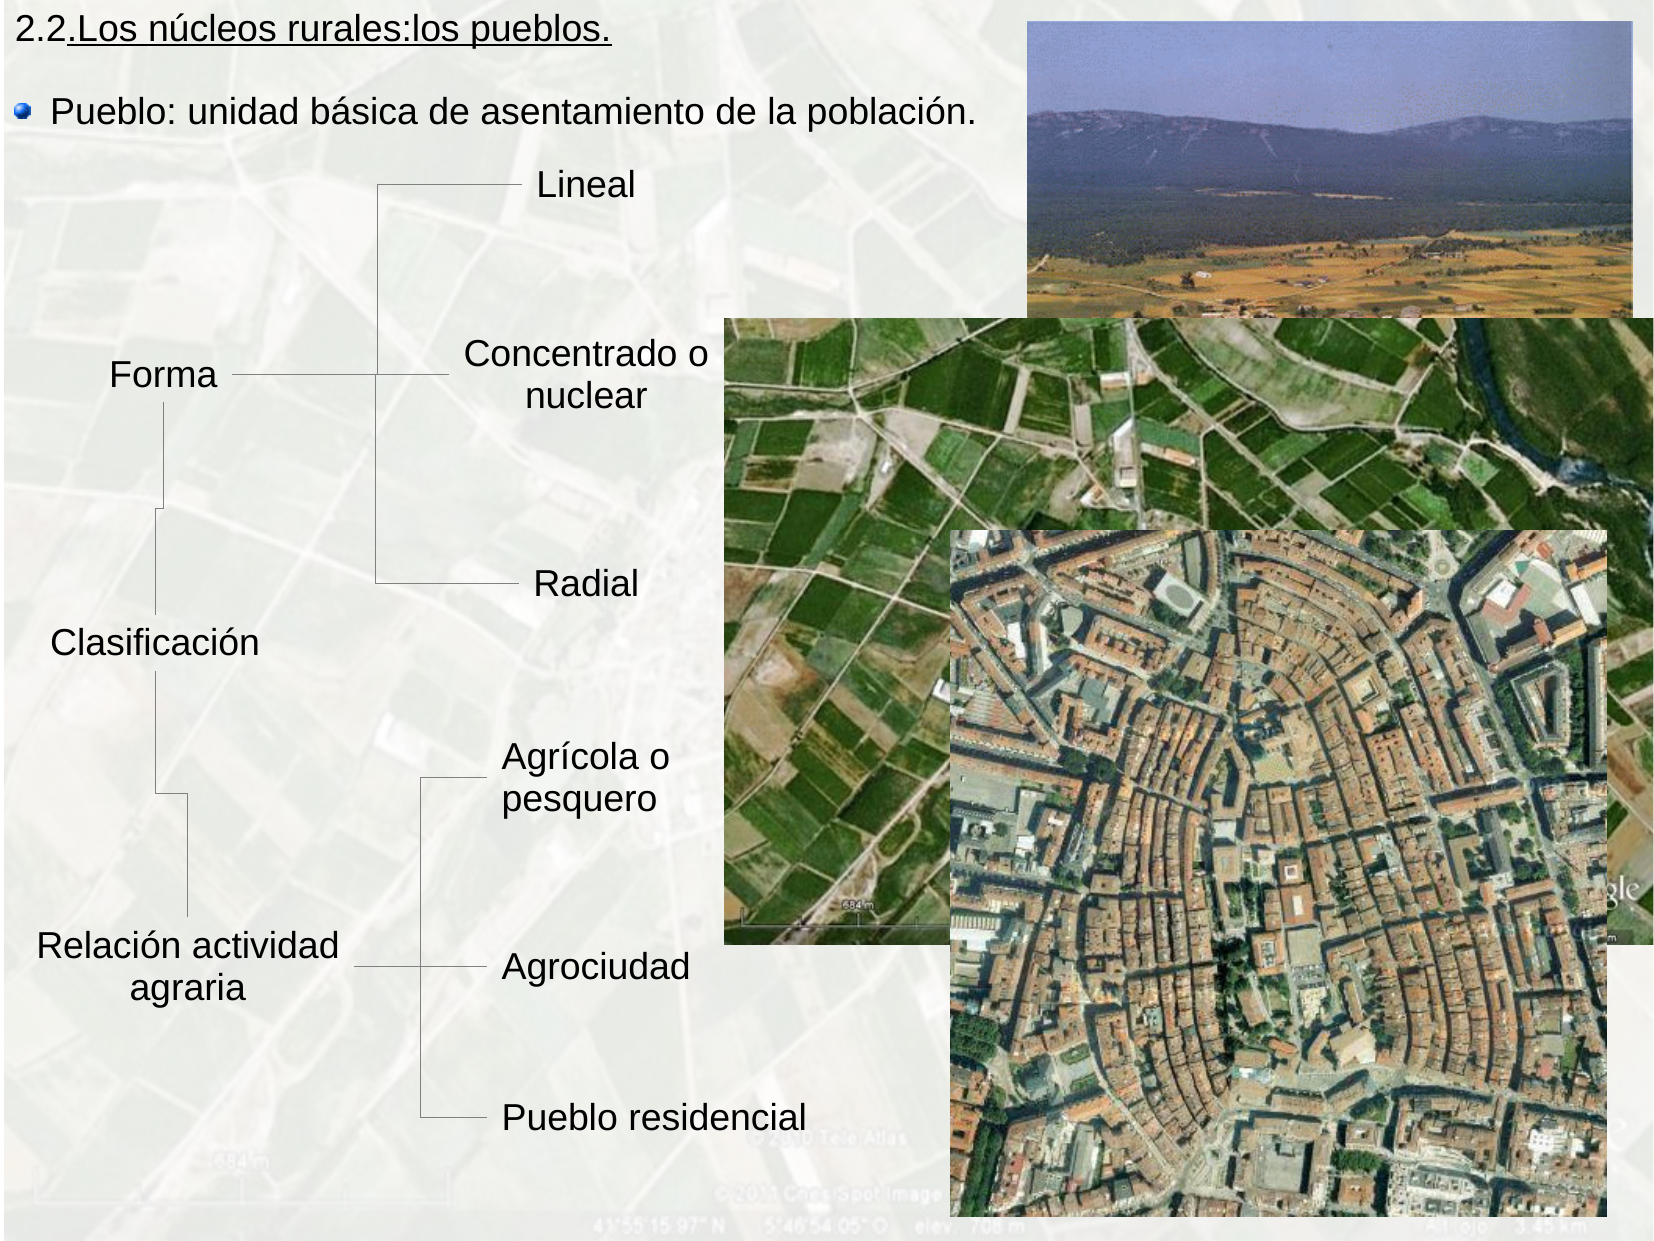

2.2.Los núcleos rurales:los pueblos.
Pueblo: unidad básica de asentamiento de la población.
Lineal
Concentrado o
nuclear
Forma
Radial
Clasificación
Agrícola o
pesquero
Relación actividad
agraria
Agrociudad
Pueblo residencial